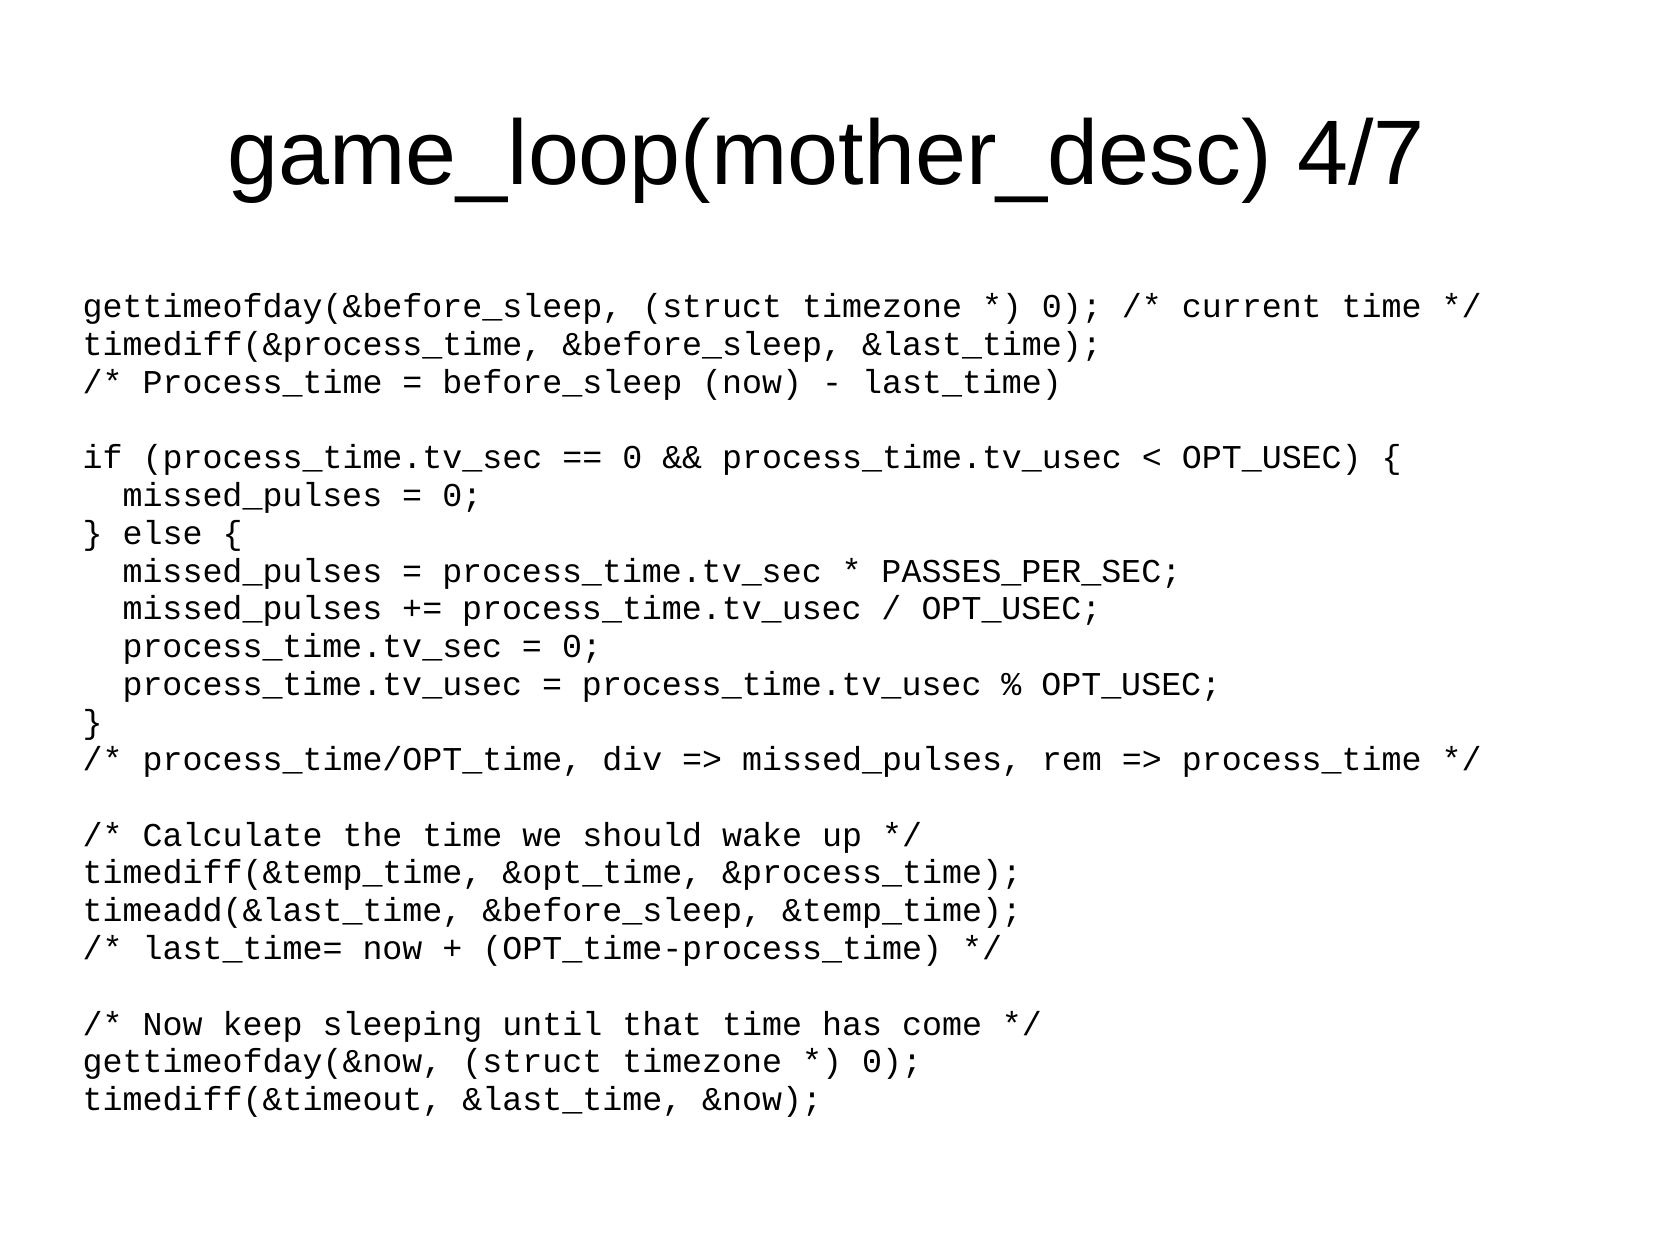

# game_loop(mother_desc) 4/7
gettimeofday(&before_sleep, (struct timezone *) 0); /* current time */
timediff(&process_time, &before_sleep, &last_time);
/* Process_time = before_sleep (now) - last_time)
if (process_time.tv_sec == 0 && process_time.tv_usec < OPT_USEC) {
 missed_pulses = 0;
} else {
 missed_pulses = process_time.tv_sec * PASSES_PER_SEC;
 missed_pulses += process_time.tv_usec / OPT_USEC;
 process_time.tv_sec = 0;
 process_time.tv_usec = process_time.tv_usec % OPT_USEC;
}
/* process_time/OPT_time, div => missed_pulses, rem => process_time */
/* Calculate the time we should wake up */
timediff(&temp_time, &opt_time, &process_time);
timeadd(&last_time, &before_sleep, &temp_time);
/* last_time= now + (OPT_time-process_time) */
/* Now keep sleeping until that time has come */
gettimeofday(&now, (struct timezone *) 0);
timediff(&timeout, &last_time, &now);